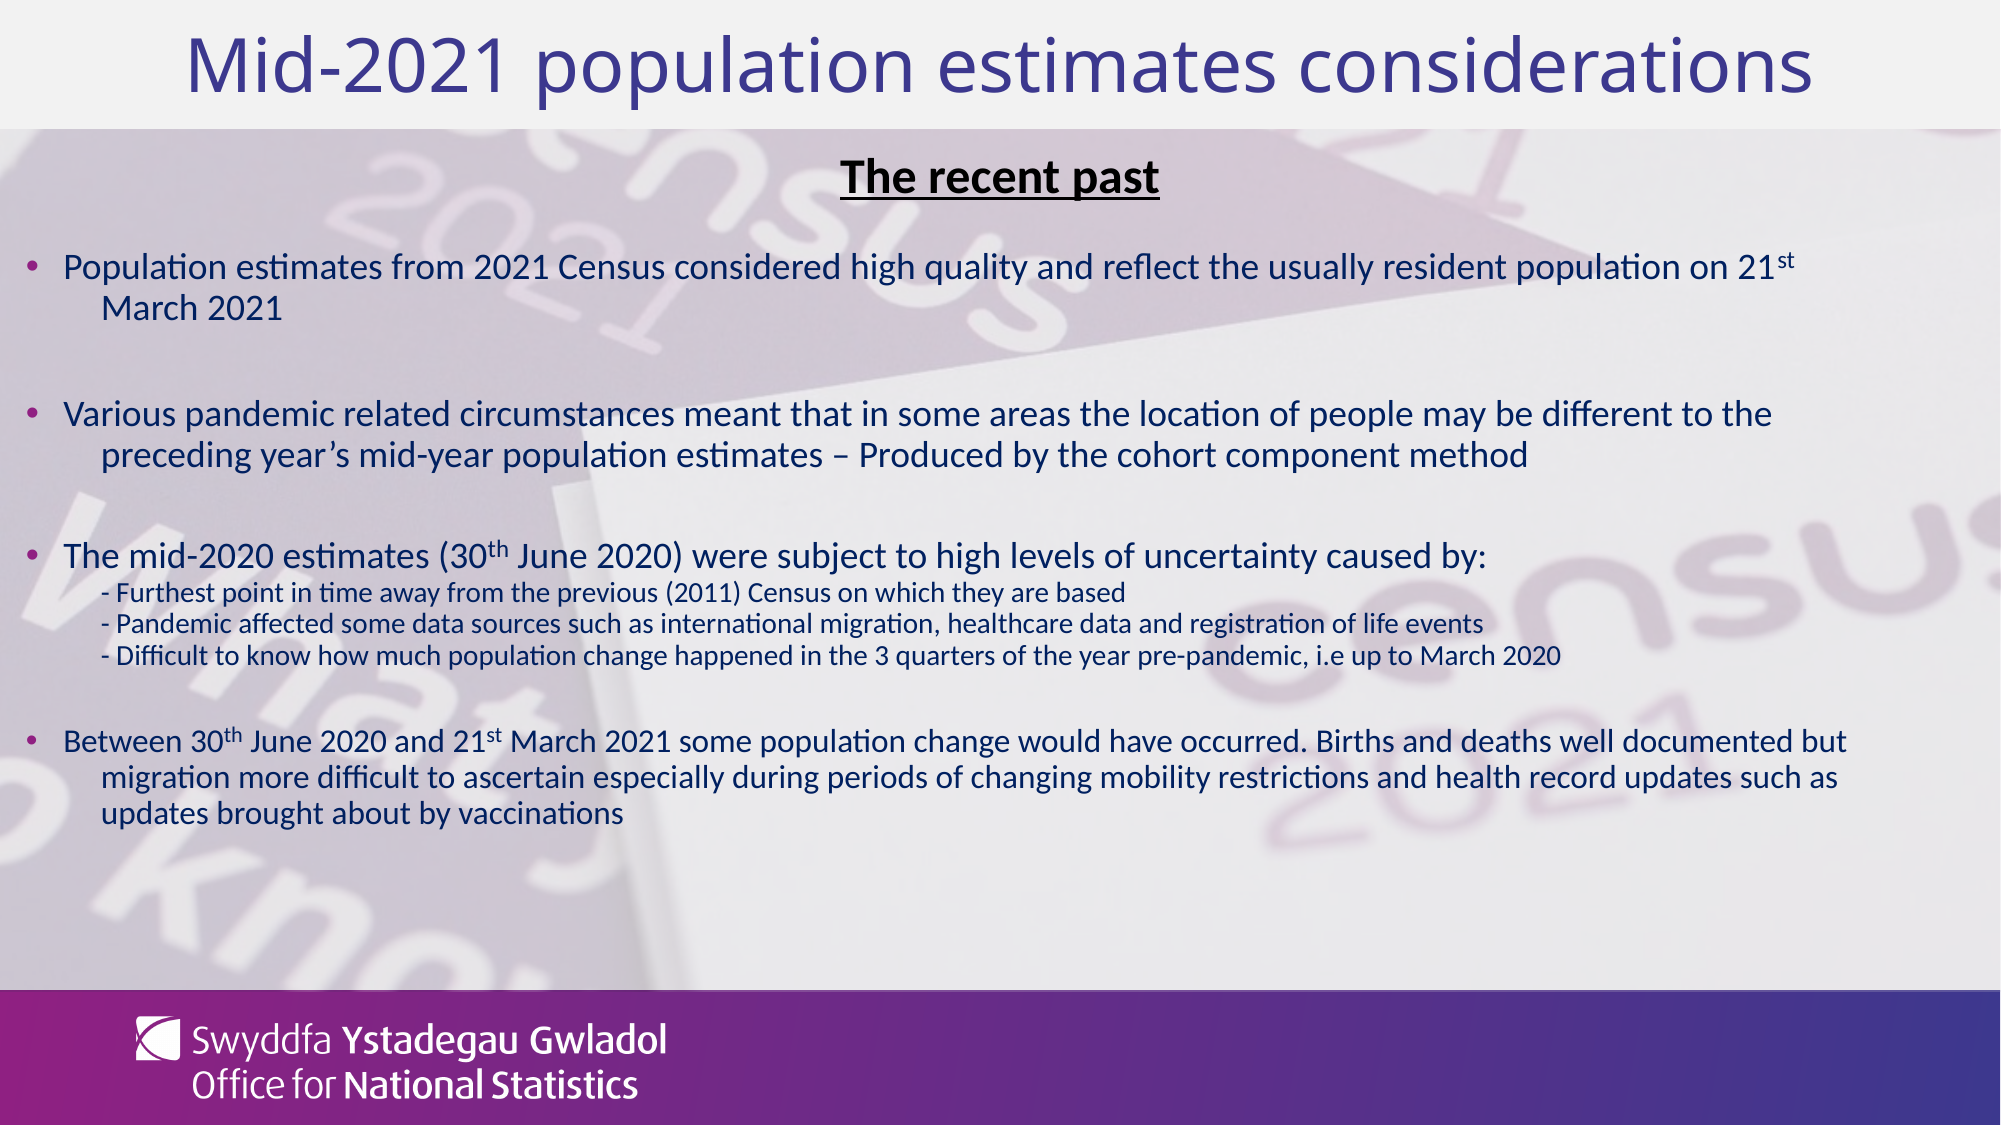

# Mid-2021 population estimates considerations
The recent past
Population estimates from 2021 Census considered high quality and reflect the usually resident population on 21st March 2021
Various pandemic related circumstances meant that in some areas the location of people may be different to the preceding year’s mid-year population estimates – Produced by the cohort component method
The mid-2020 estimates (30th June 2020) were subject to high levels of uncertainty caused by:
- Furthest point in time away from the previous (2011) Census on which they are based
- Pandemic affected some data sources such as international migration, healthcare data and registration of life events
- Difficult to know how much population change happened in the 3 quarters of the year pre-pandemic, i.e up to March 2020
Between 30th June 2020 and 21st March 2021 some population change would have occurred. Births and deaths well documented but migration more difficult to ascertain especially during periods of changing mobility restrictions and health record updates such as updates brought about by vaccinations